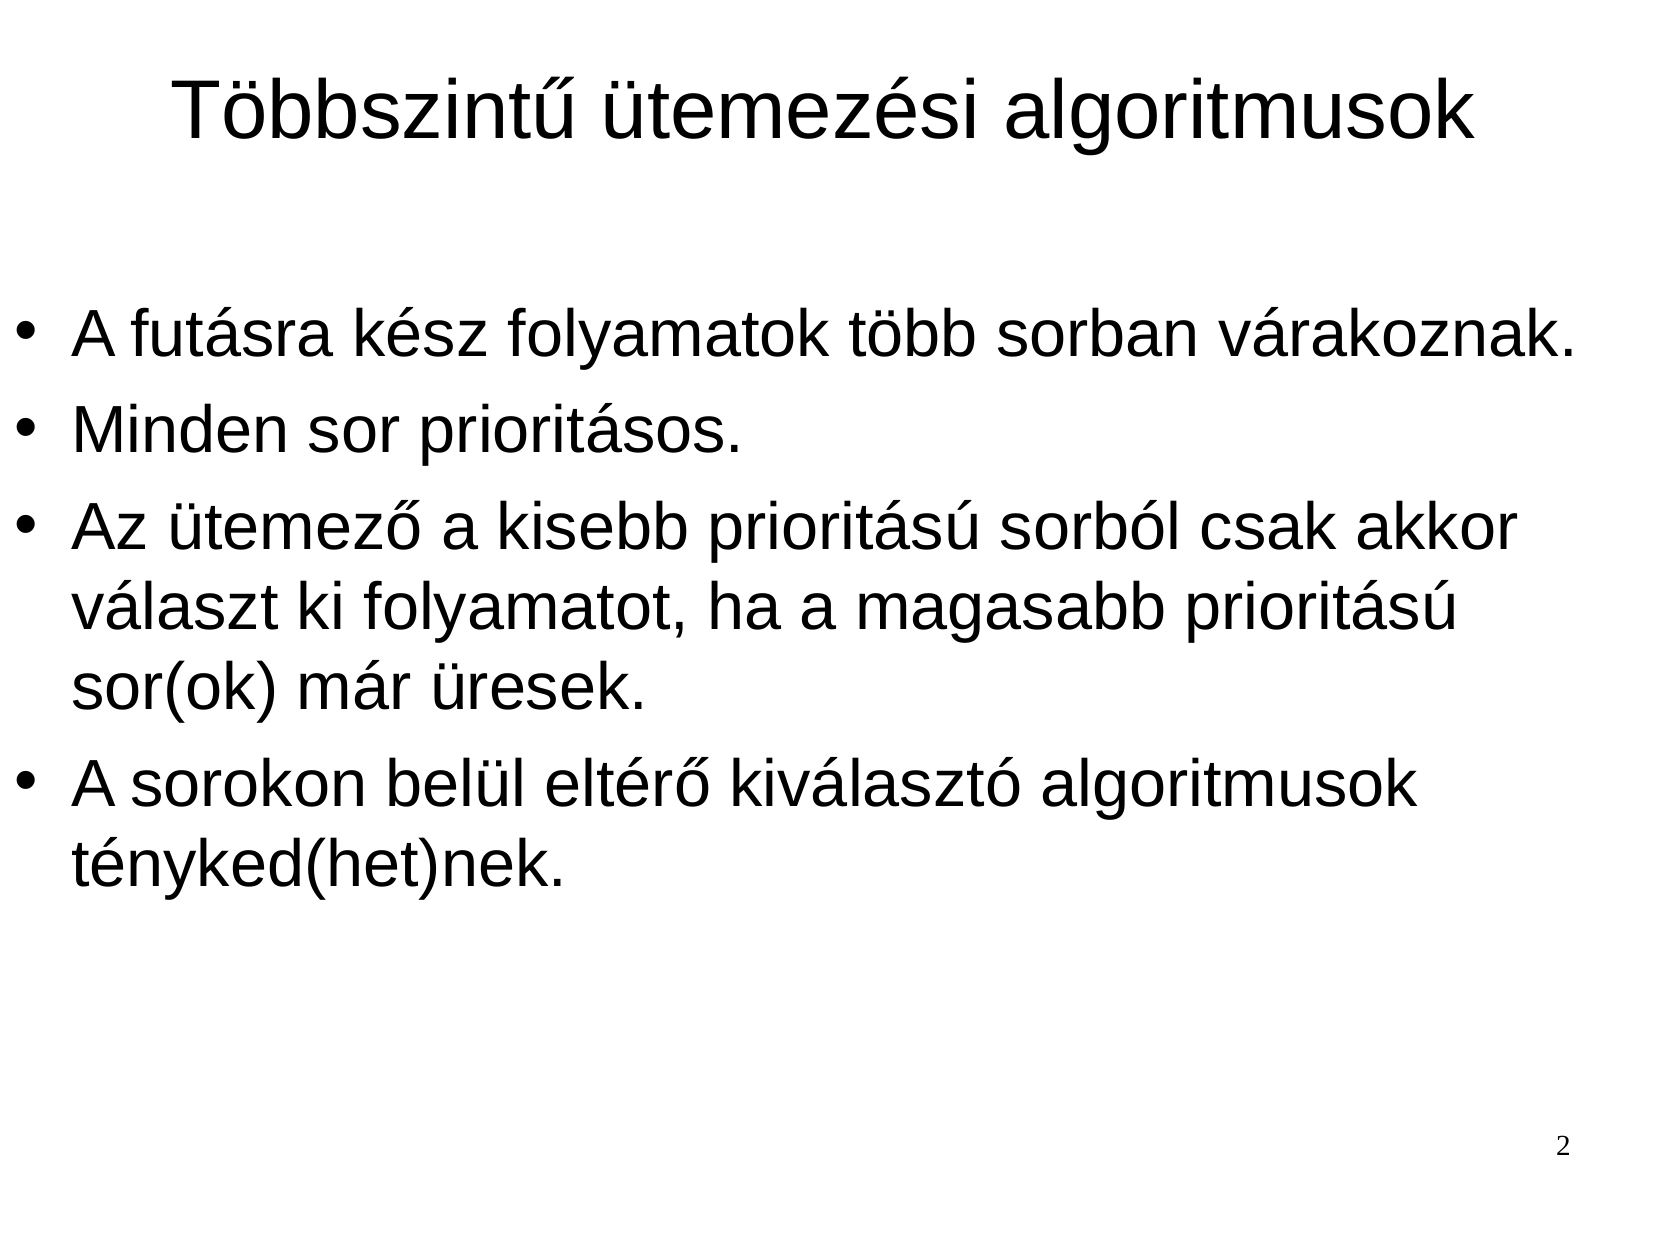

# Többszintű ütemezési algoritmusok
A futásra kész folyamatok több sorban várakoznak.
Minden sor prioritásos.
Az ütemező a kisebb prioritású sorból csak akkor választ ki folyamatot, ha a magasabb prioritású sor(ok) már üresek.
A sorokon belül eltérő kiválasztó algoritmusok tényked(het)nek.
2